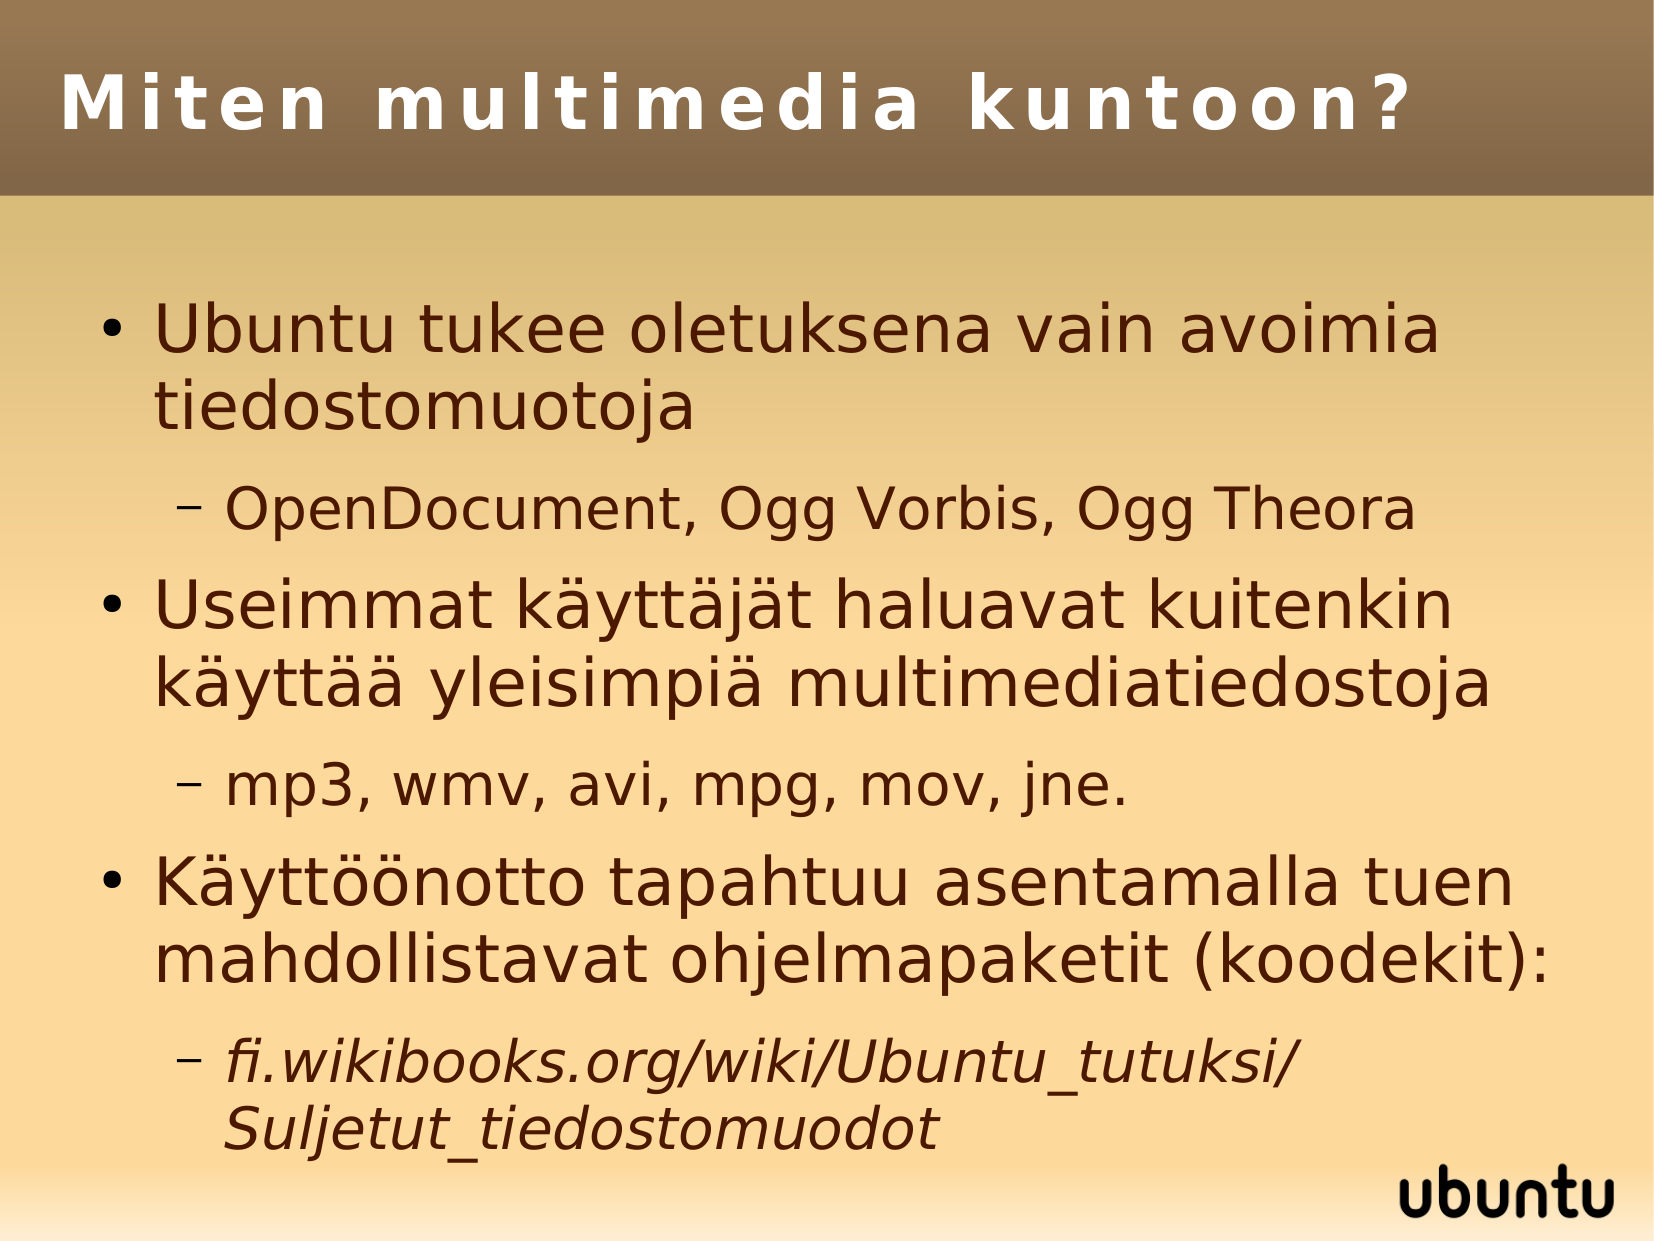

# Miten multimedia kuntoon?
Ubuntu tukee oletuksena vain avoimia tiedostomuotoja
OpenDocument, Ogg Vorbis, Ogg Theora
Useimmat käyttäjät haluavat kuitenkin käyttää yleisimpiä multimediatiedostoja
mp3, wmv, avi, mpg, mov, jne.
Käyttöönotto tapahtuu asentamalla tuen mahdollistavat ohjelmapaketit (koodekit):
fi.wikibooks.org/wiki/Ubuntu_tutuksi/
Suljetut_tiedostomuodot